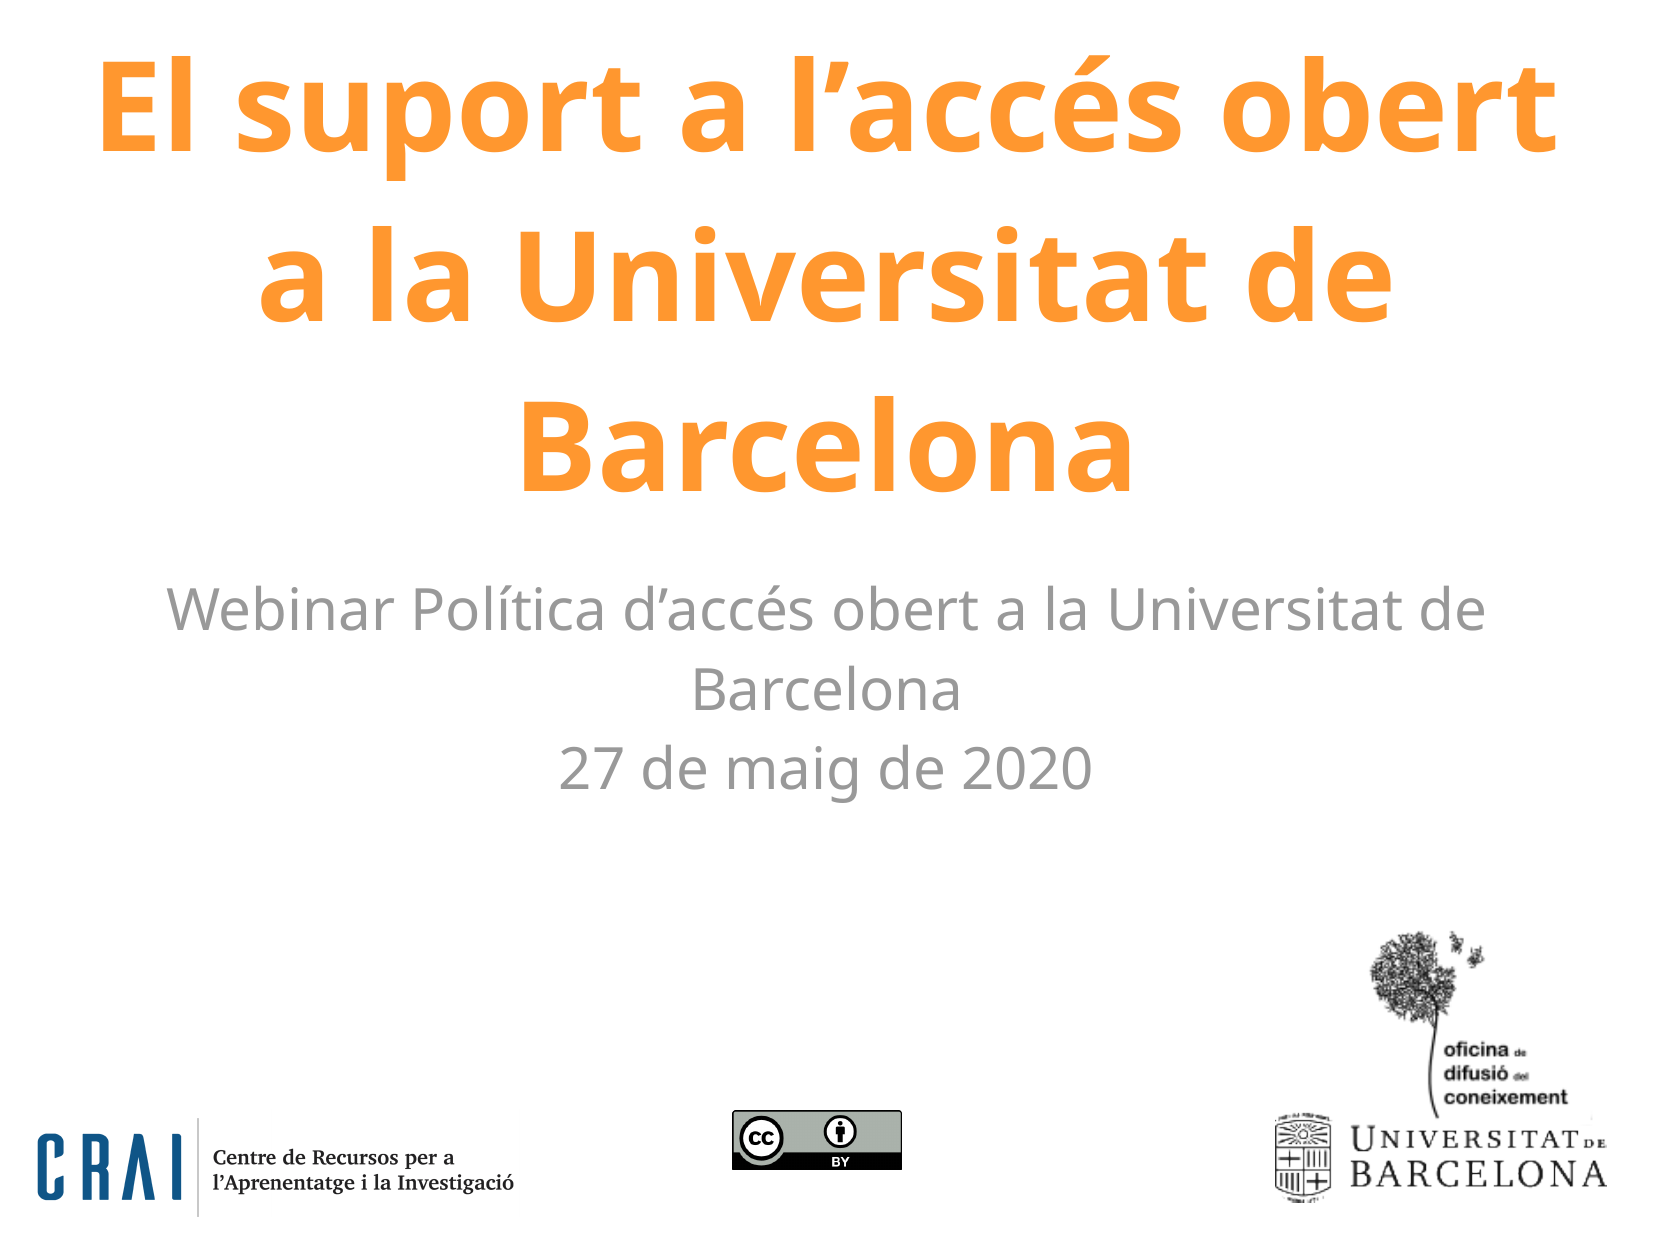

# El suport a l’accés obert
a la Universitat de Barcelona
Webinar Política d’accés obert a la Universitat de Barcelona
27 de maig de 2020
Ignasi Labastida i Juan
Oficina de Difusió del Coneixement
CRAI Universitat de Barcelona